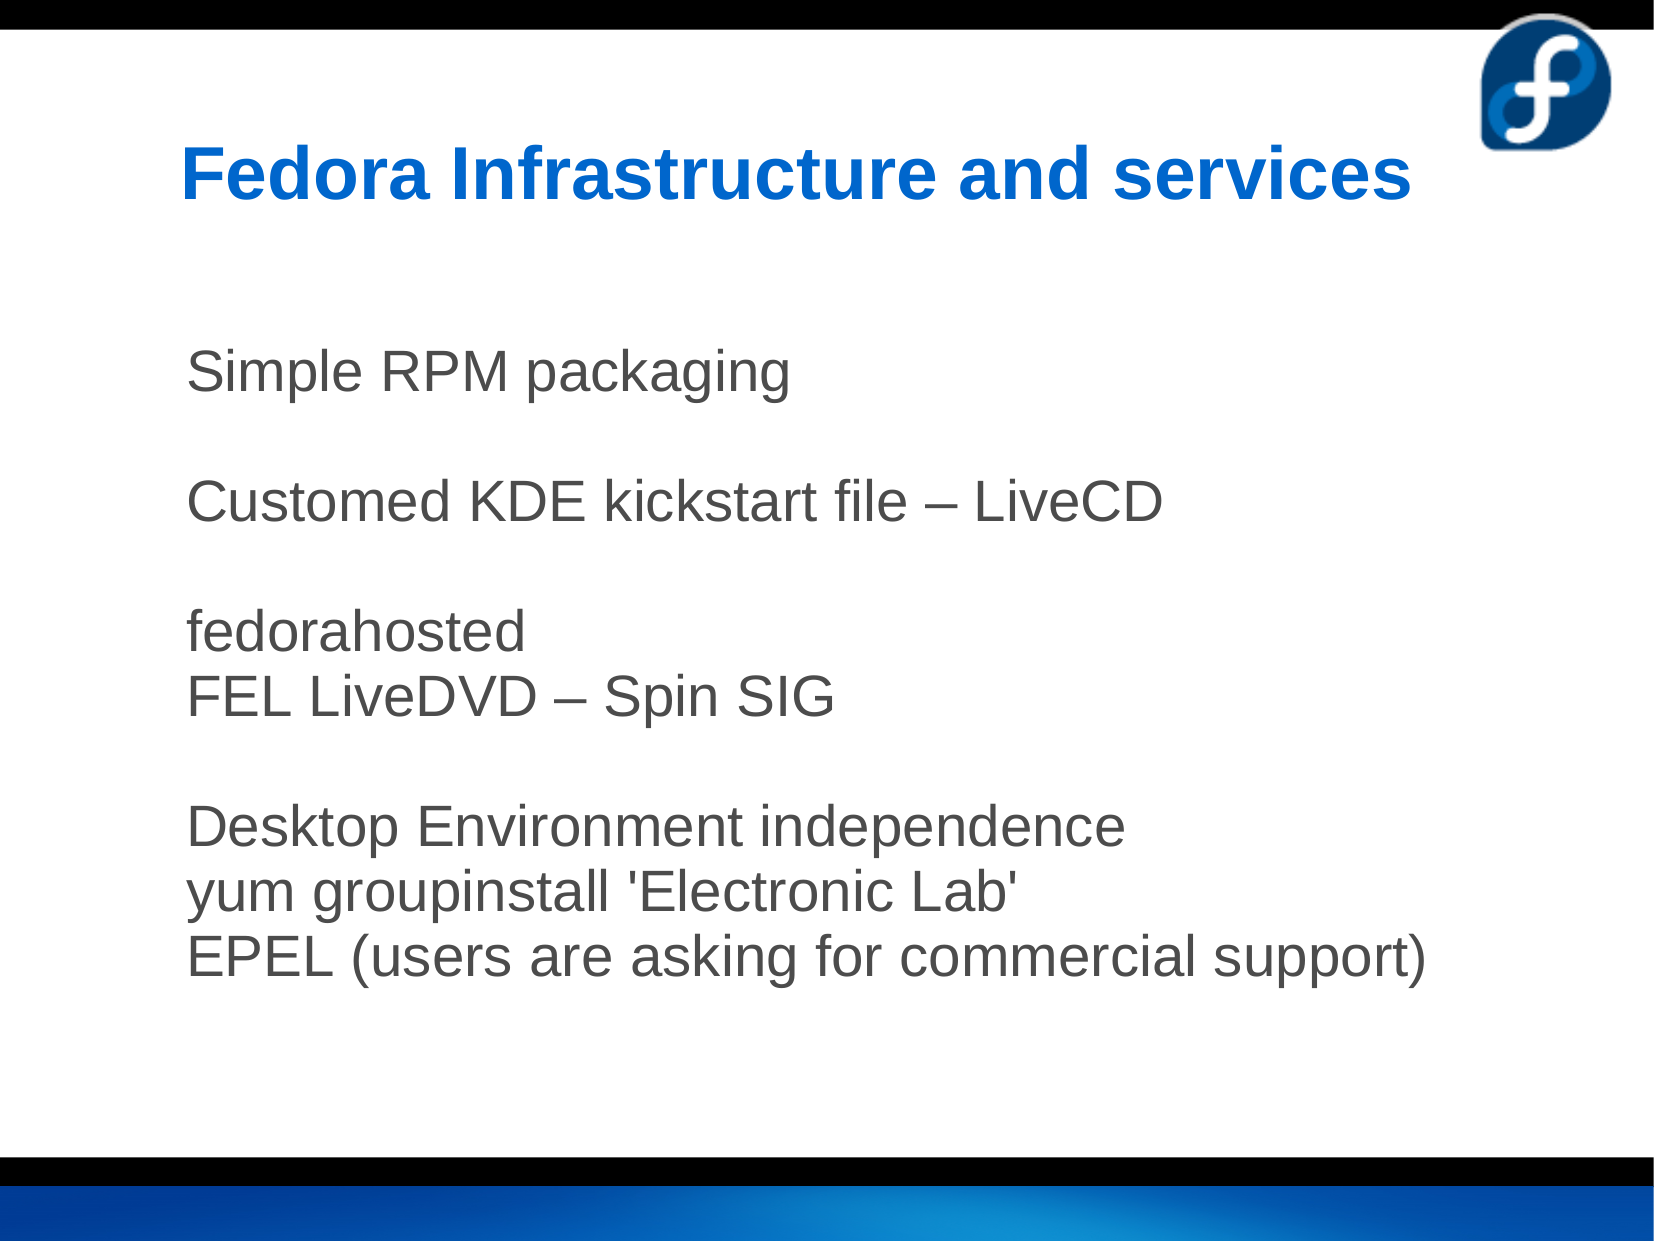

Fedora Infrastructure and services
Simple RPM packaging
Customed KDE kickstart file – LiveCD
fedorahosted
FEL LiveDVD – Spin SIG
Desktop Environment independence
yum groupinstall 'Electronic Lab'
EPEL (users are asking for commercial support)